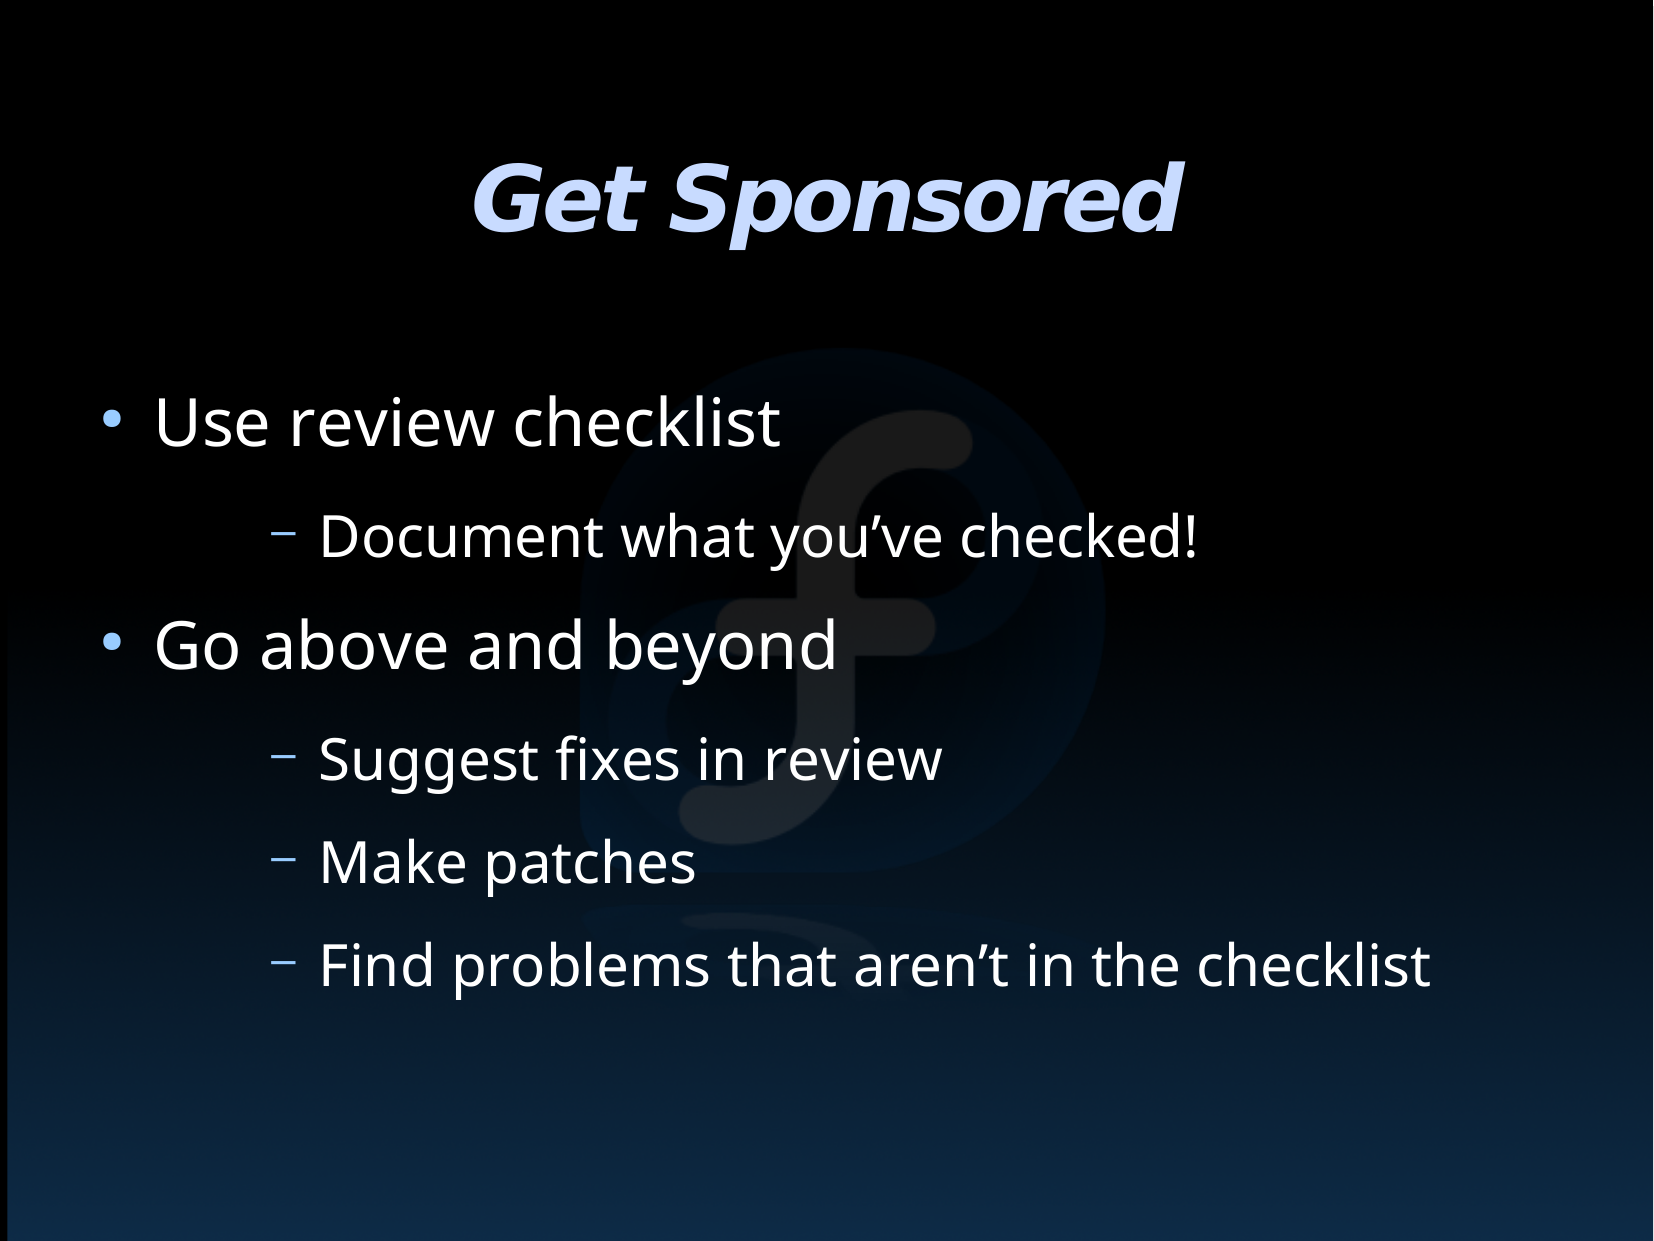

# Get Sponsored
Use review checklist
Document what you’ve checked!
Go above and beyond
Suggest fixes in review
Make patches
Find problems that aren’t in the checklist